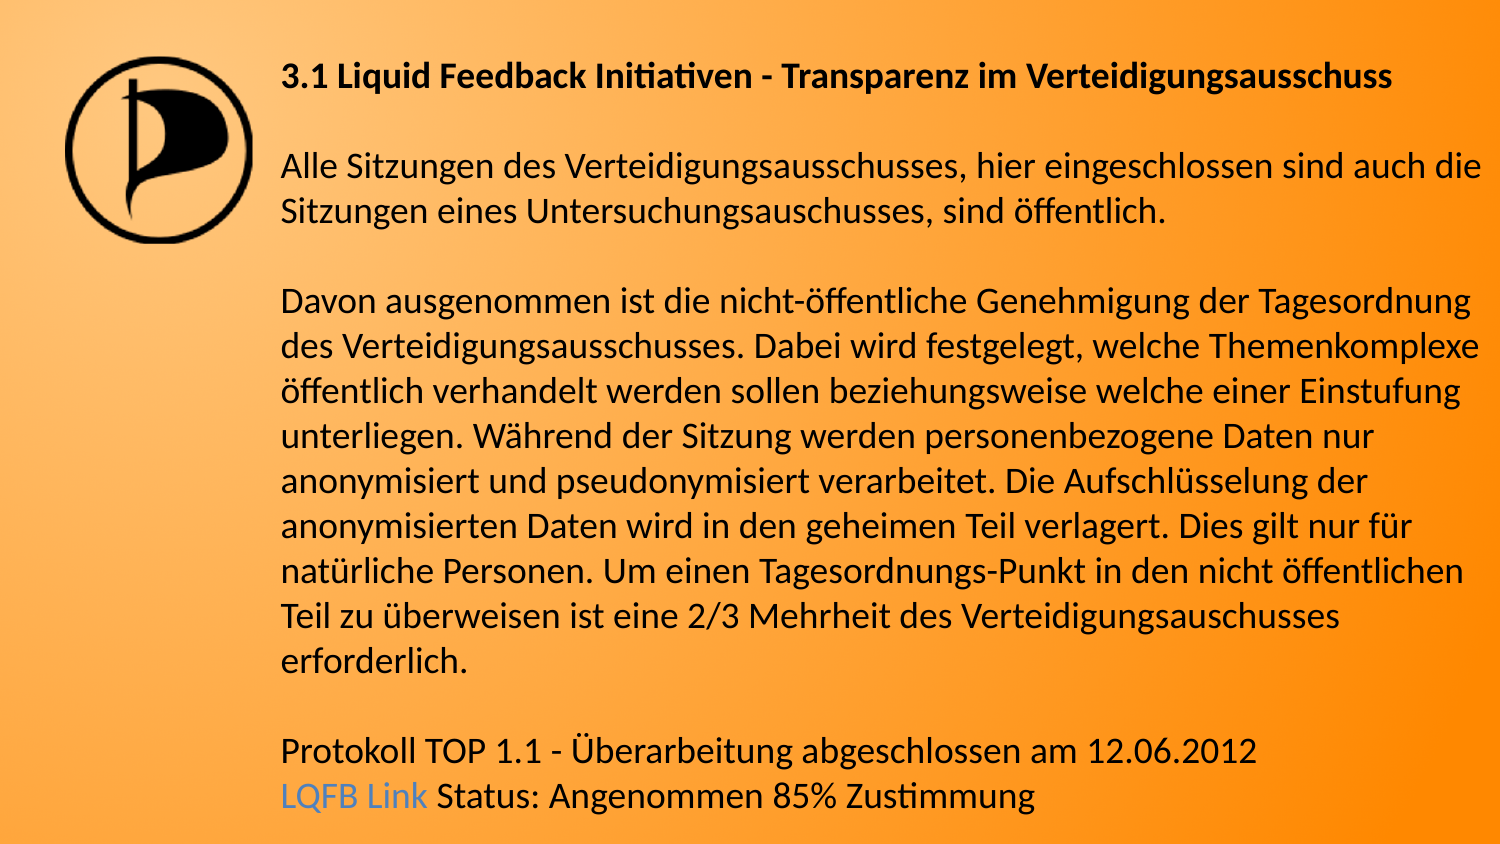

3.1 Liquid Feedback Initiativen - Transparenz im Verteidigungsausschuss
Alle Sitzungen des Verteidigungsausschusses, hier eingeschlossen sind auch die Sitzungen eines Untersuchungsauschusses, sind öffentlich.
Davon ausgenommen ist die nicht-öffentliche Genehmigung der Tagesordnung des Verteidigungsausschusses. Dabei wird festgelegt, welche Themenkomplexe öffentlich verhandelt werden sollen beziehungsweise welche einer Einstufung unterliegen. Während der Sitzung werden personenbezogene Daten nur anonymisiert und pseudonymisiert verarbeitet. Die Aufschlüsselung der anonymisierten Daten wird in den geheimen Teil verlagert. Dies gilt nur für natürliche Personen. Um einen Tagesordnungs-Punkt in den nicht öffentlichen Teil zu überweisen ist eine 2/3 Mehrheit des Verteidigungsauschusses erforderlich.
Protokoll TOP 1.1 - Überarbeitung abgeschlossen am 12.06.2012
LQFB Link Status: Angenommen 85% Zustimmung